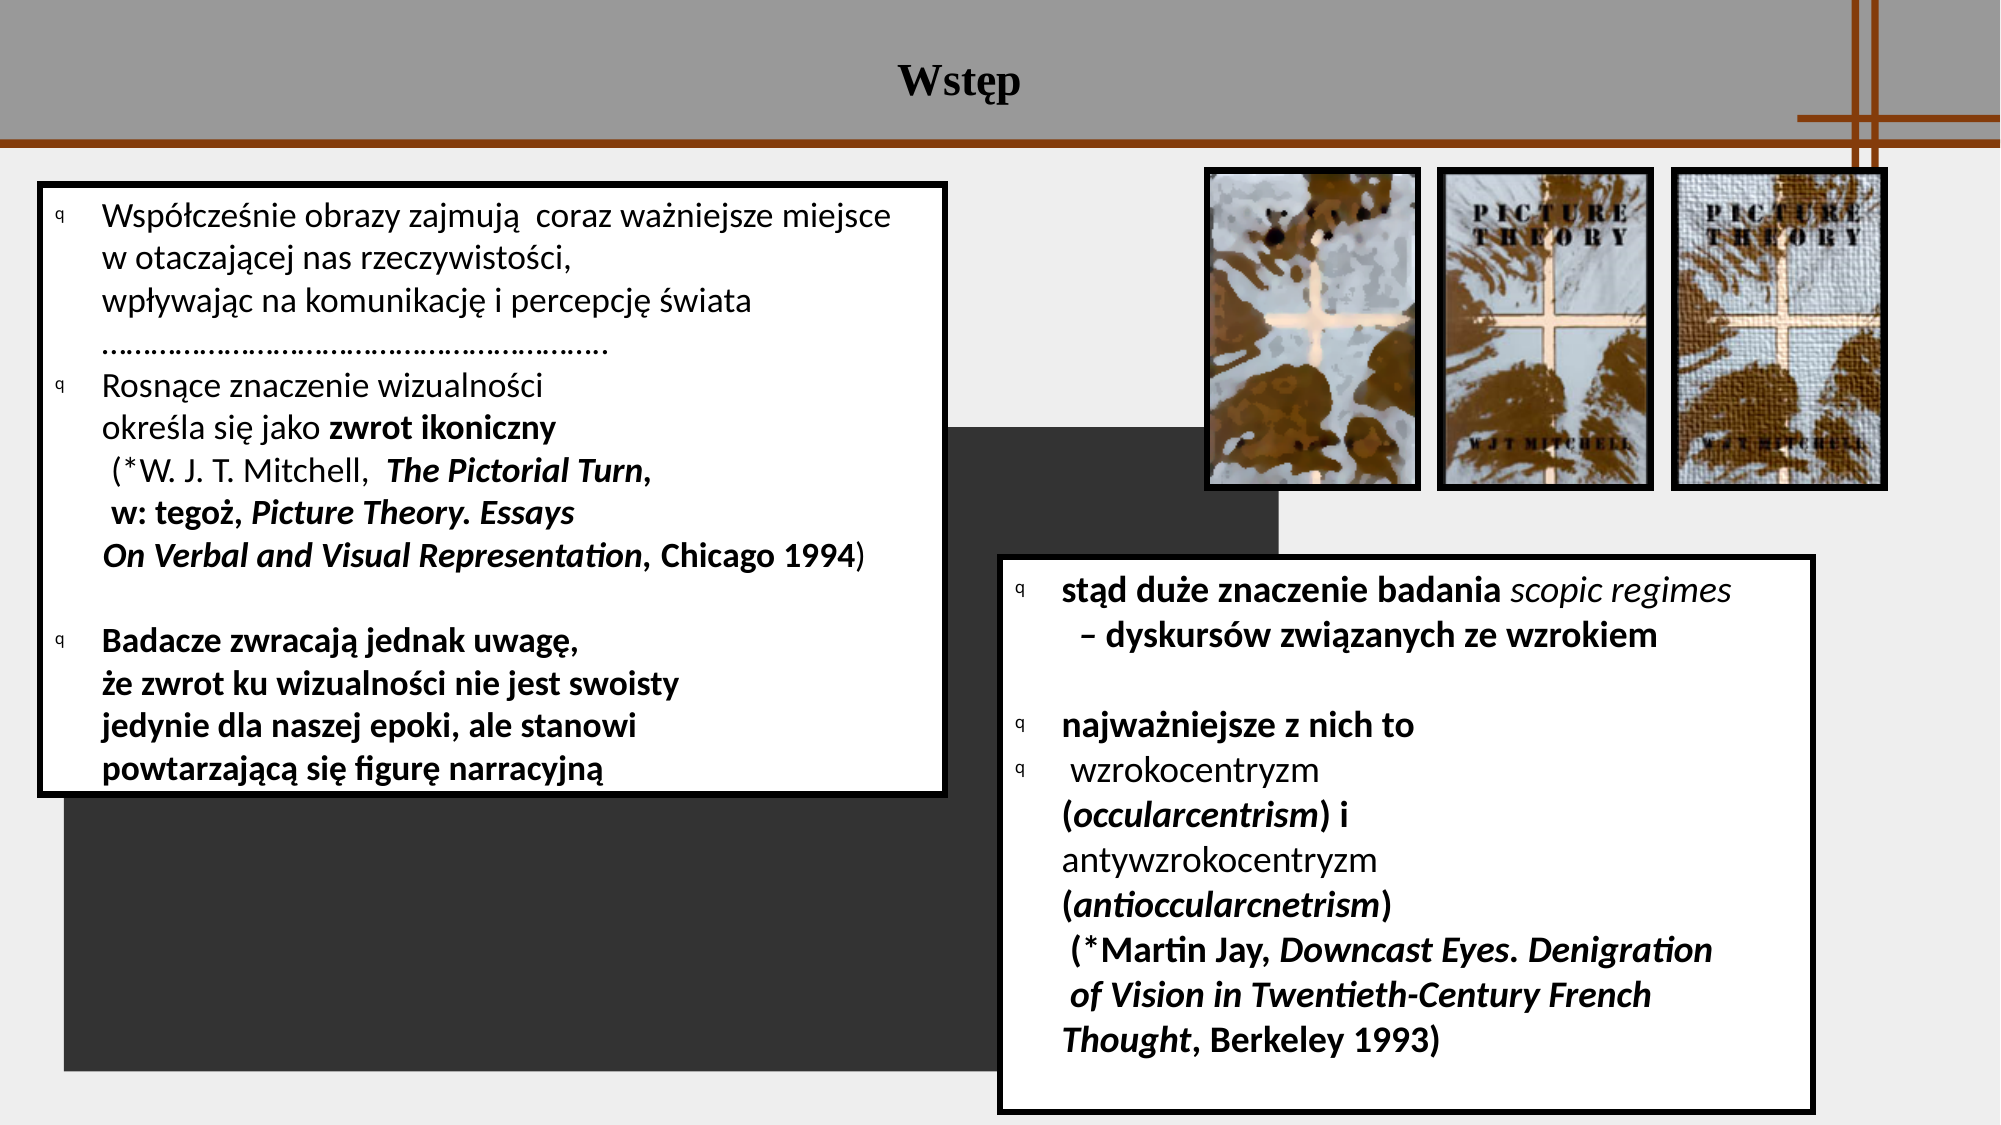

Wstęp
Współcześnie obrazy zajmują coraz ważniejsze miejsce w otaczającej nas rzeczywistości, wpływając na komunikację i percepcję świata ……………………………………………………..
Rosnące znaczenie wizualności określa się jako zwrot ikoniczny
 (*W. J. T. Mitchell, The Pictorial Turn, w: tegoż, Picture Theory. Essays On Verbal and Visual Representation, Chicago 1994)
Badacze zwracają jednak uwagę, że zwrot ku wizualności nie jest swoisty jedynie dla naszej epoki, ale stanowi powtarzającą się figurę narracyjną
stąd duże znaczenie badania scopic regimes – dyskursów związanych ze wzrokiem
najważniejsze z nich to
 wzrokocentryzm (occularcentrism) i
antywzrokocentryzm (antioccularcnetrism) (*Martin Jay, Downcast Eyes. Denigration of Vision in Twentieth-Century French Thought, Berkeley 1993)